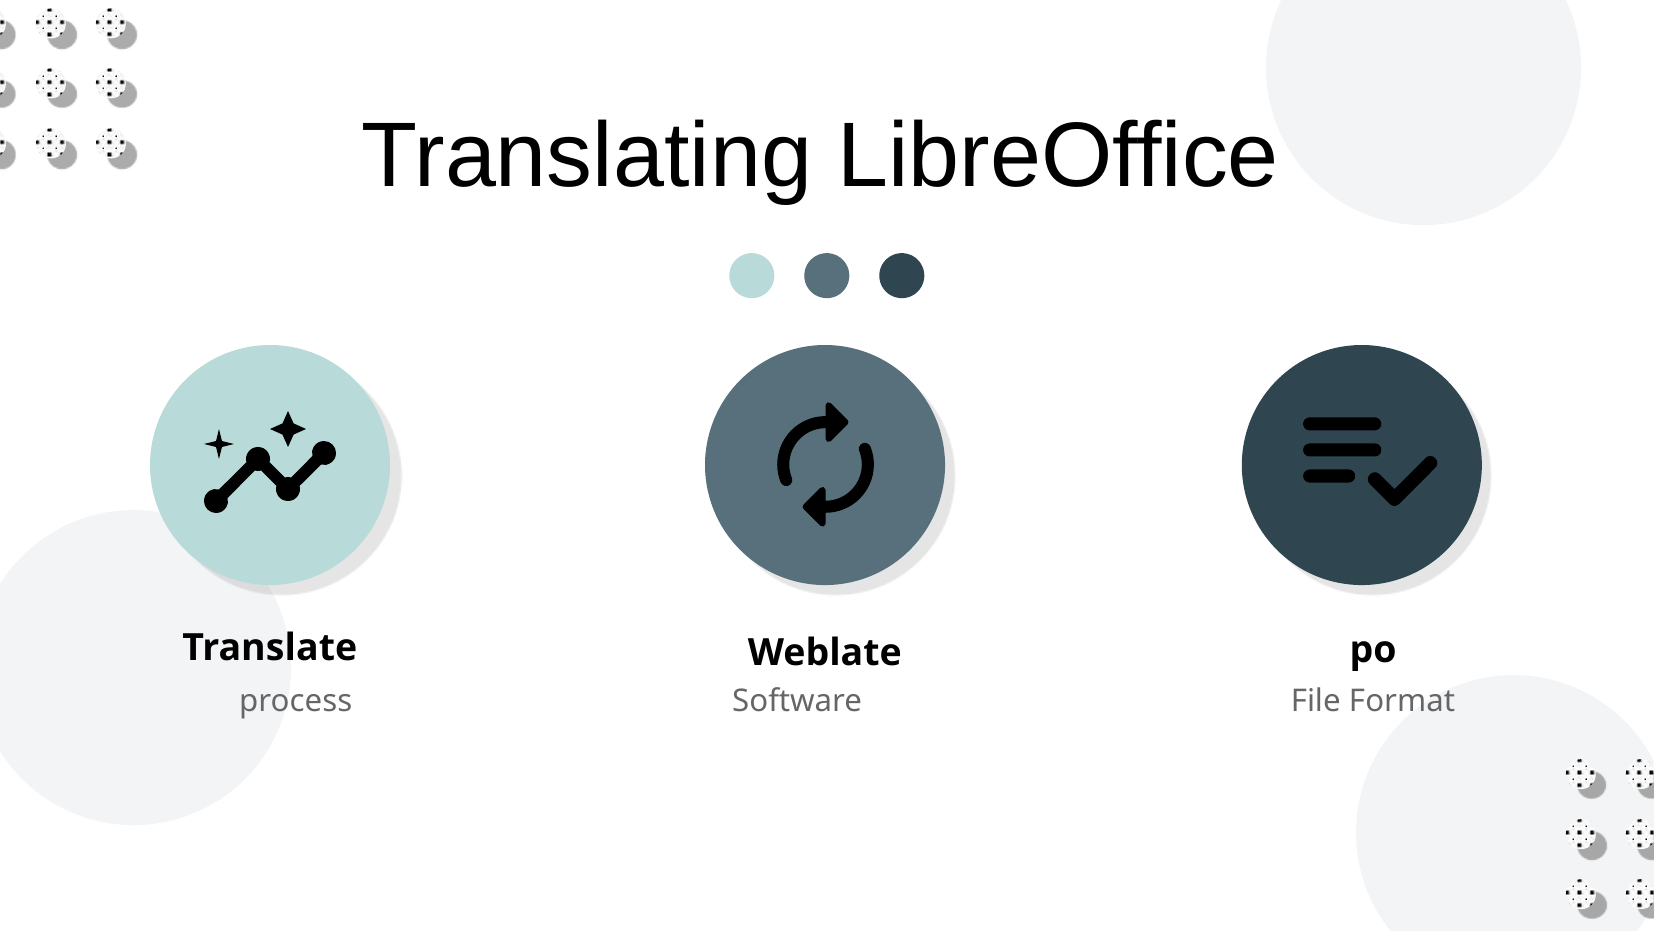

# Translating LibreOffice
Translate
po
Weblate
process
Software
File Format